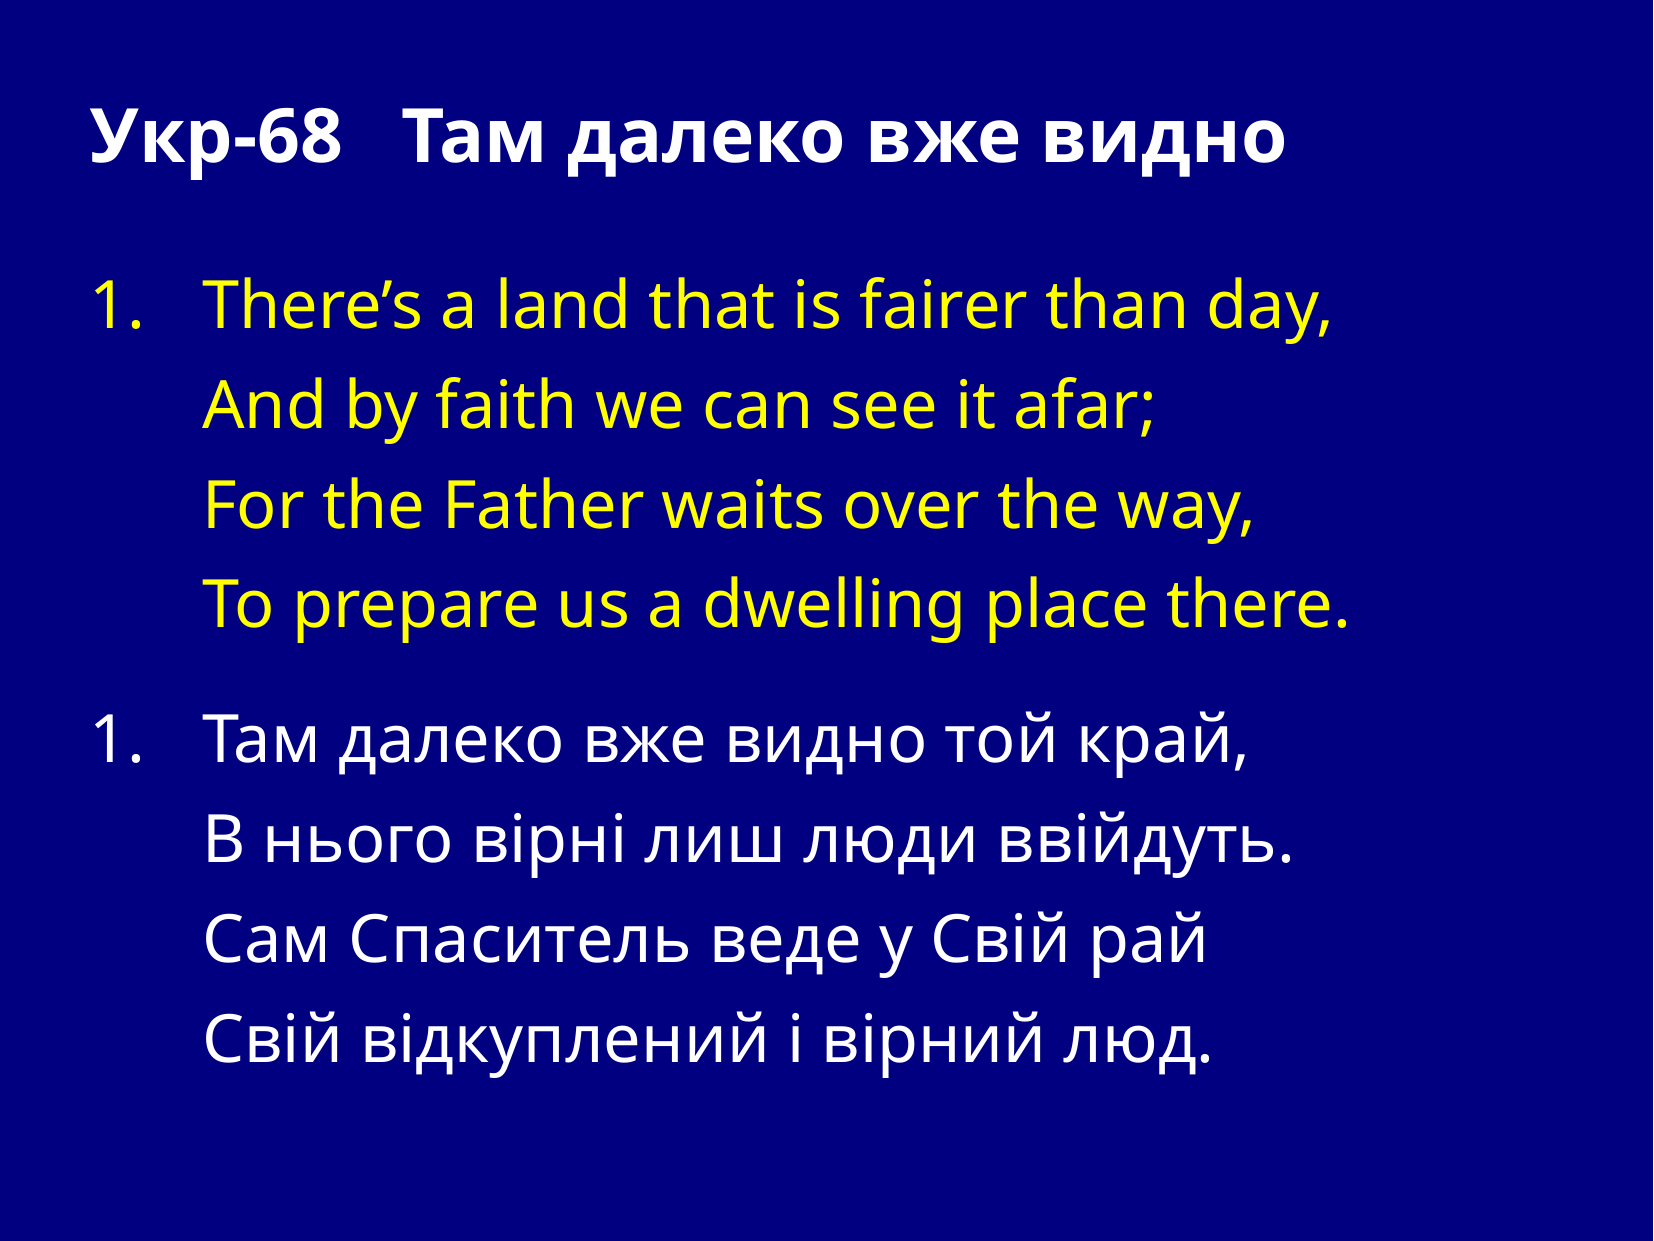

Укр-68 Там далеко вже видно
1.	There’s a land that is fairer than day,
	And by faith we can see it afar;
	For the Father waits over the way,
	To prepare us a dwelling place there.
1.	Там далеко вже видно той край,
	В нього вірні лиш люди ввійдуть.
	Сам Спаситель веде у Свій рай
	Свій відкуплений і вірний люд.